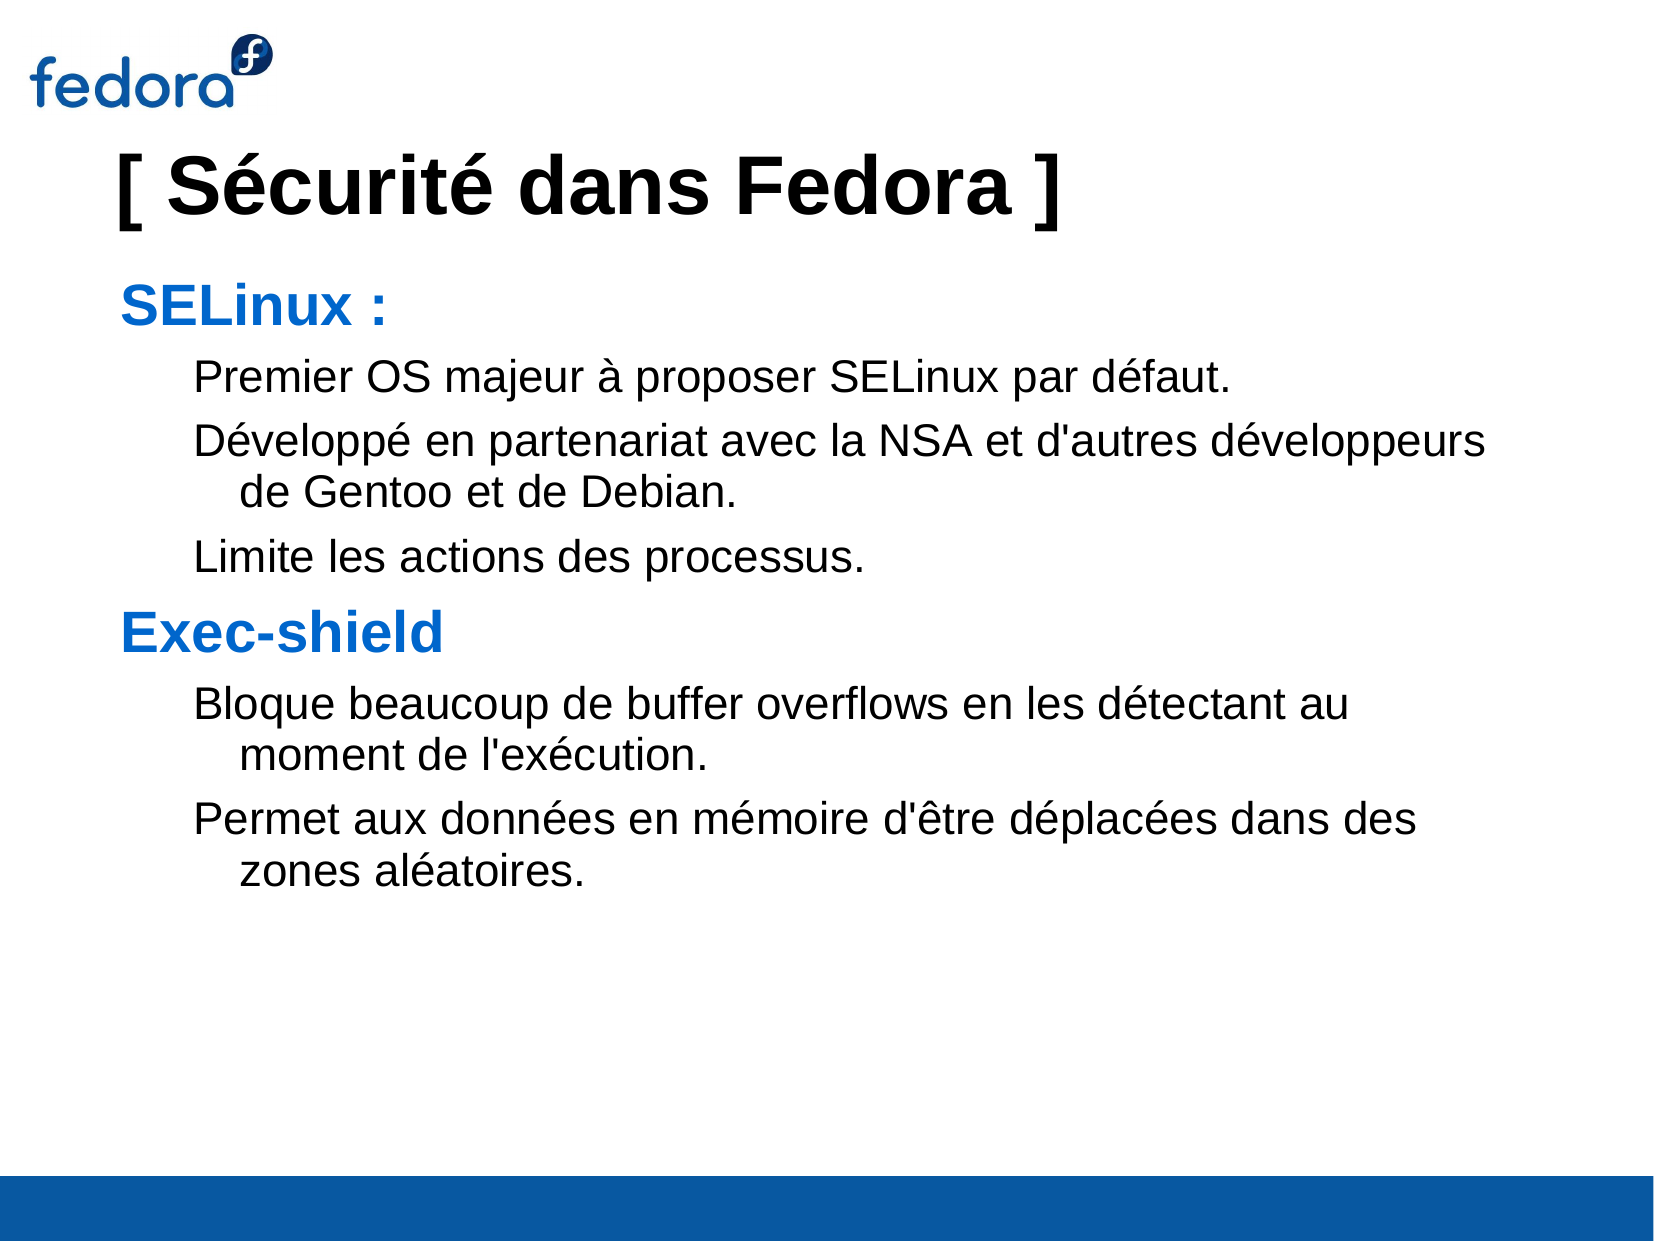

# [ Sécurité dans Fedora ]
SELinux :
Premier OS majeur à proposer SELinux par défaut.
Développé en partenariat avec la NSA et d'autres développeurs de Gentoo et de Debian.
Limite les actions des processus.
Exec-shield
Bloque beaucoup de buffer overflows en les détectant au moment de l'exécution.
Permet aux données en mémoire d'être déplacées dans des zones aléatoires.